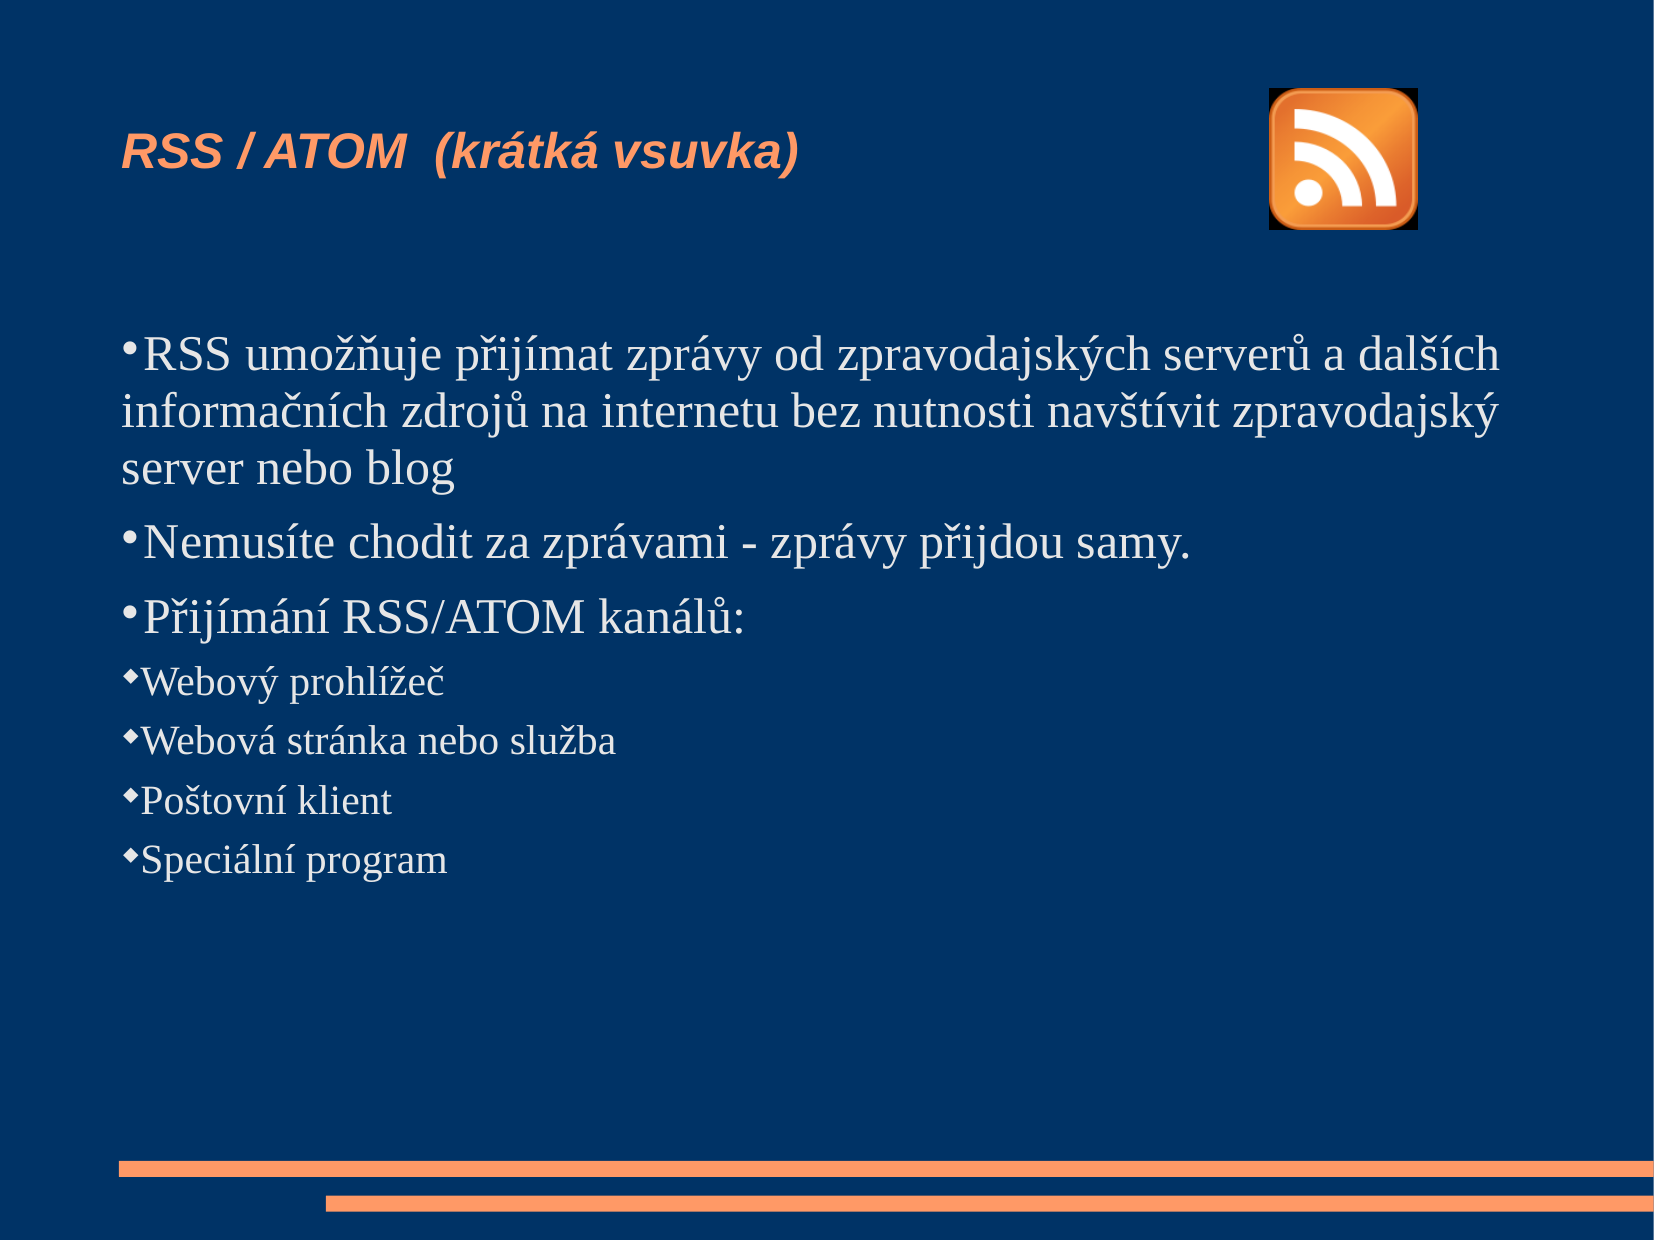

# RSS / ATOM (krátká vsuvka)
RSS umožňuje přijímat zprávy od zpravodajských serverů a dalších informačních zdrojů na internetu bez nutnosti navštívit zpravodajský server nebo blog
Nemusíte chodit za zprávami - zprávy přijdou samy.
Přijímání RSS/ATOM kanálů:
Webový prohlížeč
Webová stránka nebo služba
Poštovní klient
Speciální program